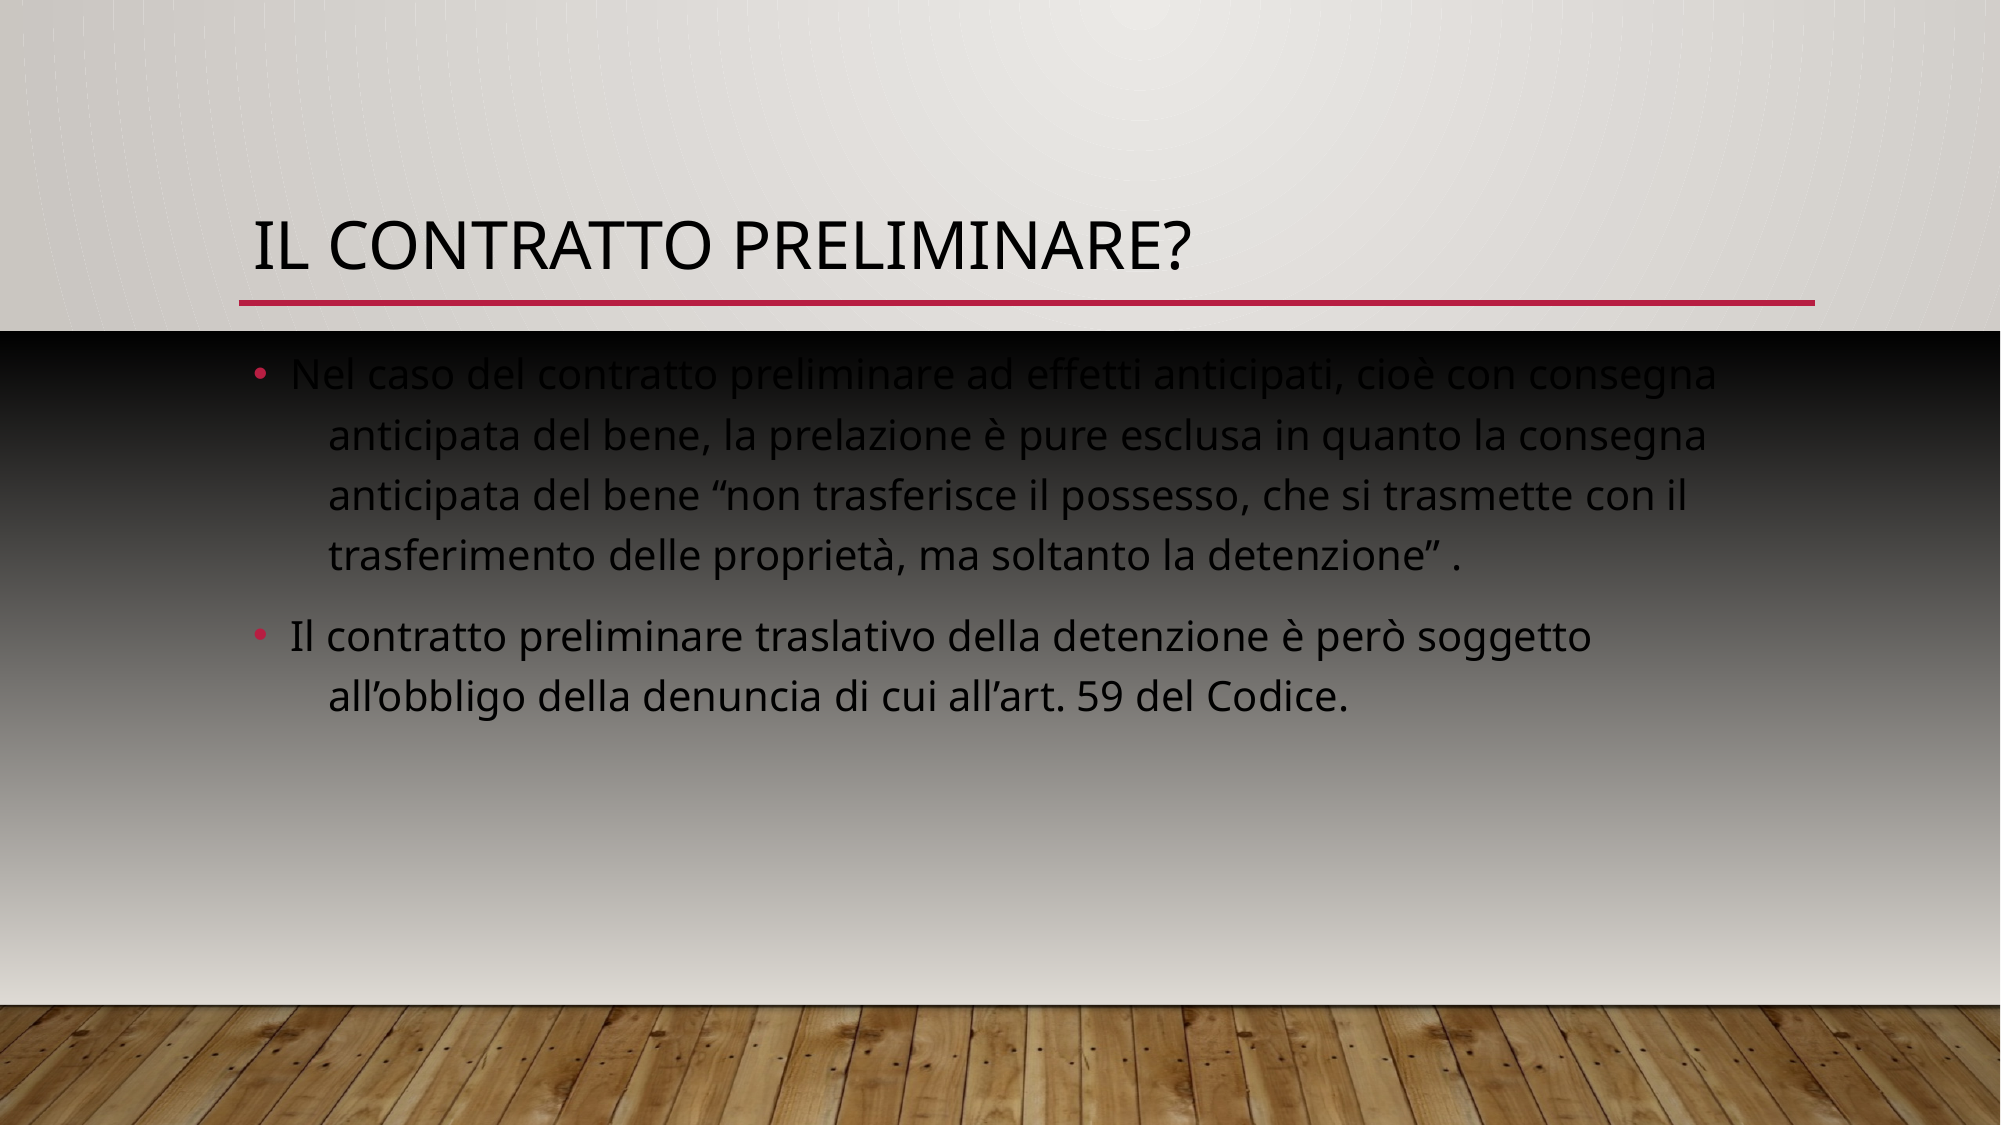

# Il contratto preliminare?
Nel caso del contratto preliminare ad effetti anticipati, cioè con consegna anticipata del bene, la prelazione è pure esclusa in quanto la consegna anticipata del bene “non trasferisce il possesso, che si trasmette con il trasferimento delle proprietà, ma soltanto la detenzione” .
Il contratto preliminare traslativo della detenzione è però soggetto all’obbligo della denuncia di cui all’art. 59 del Codice.